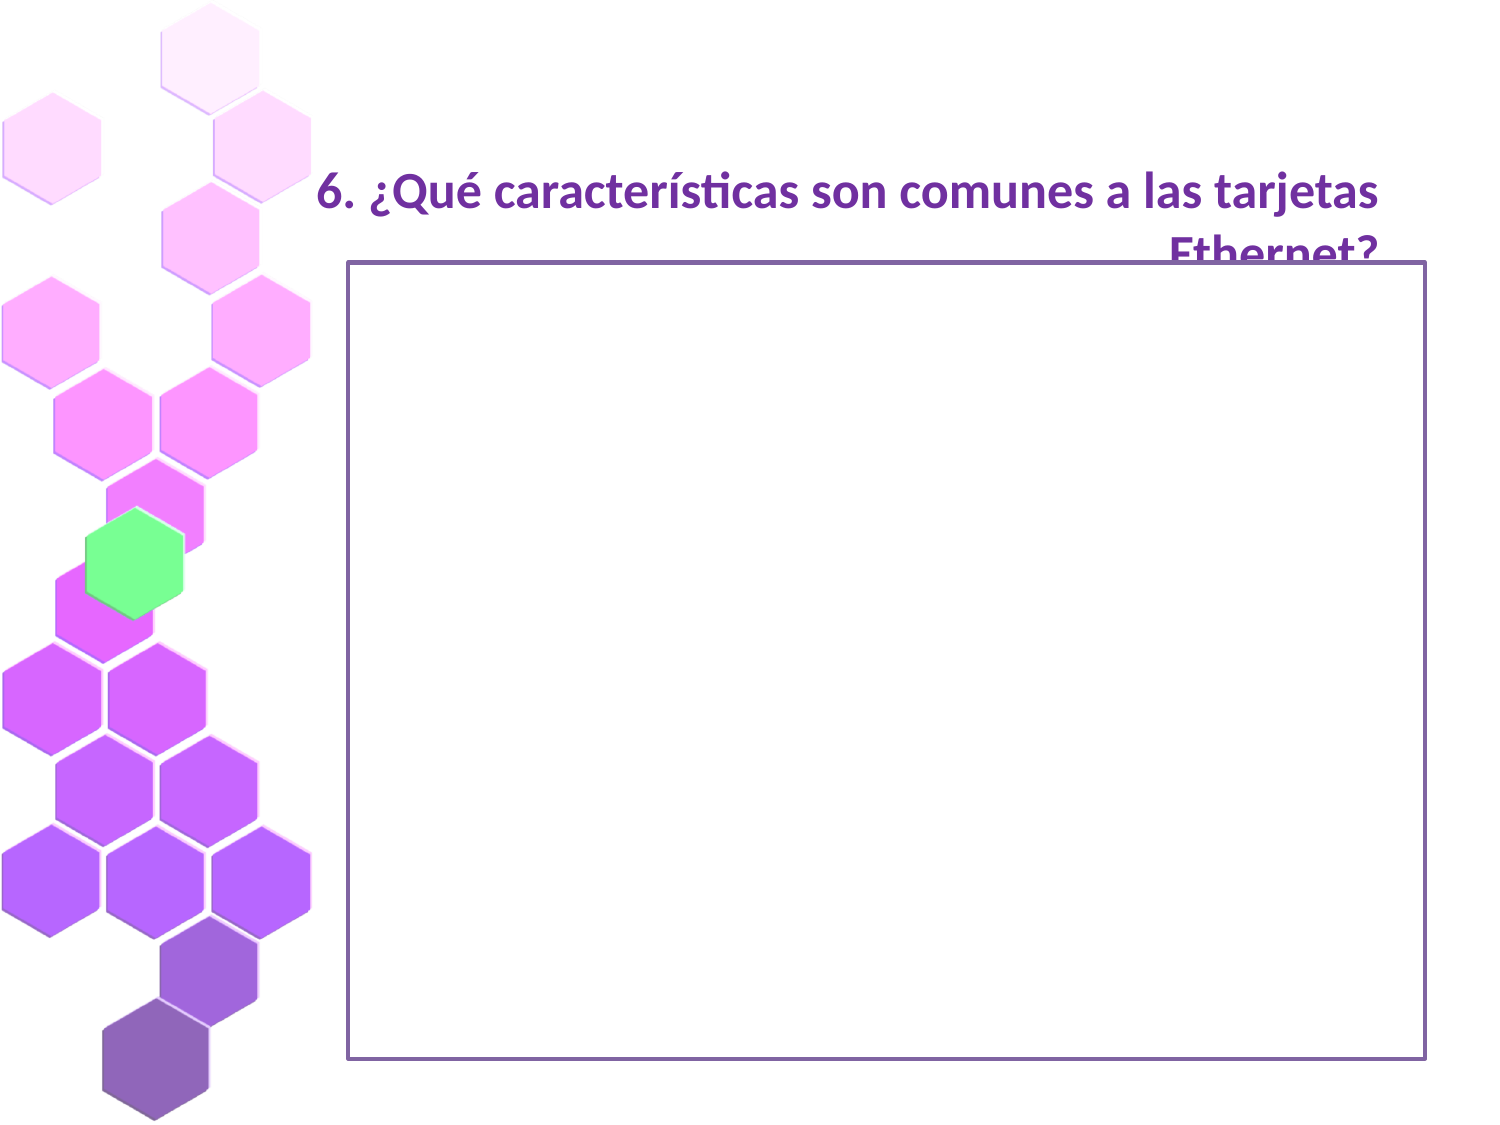

# 6. ¿Qué características son comunes a las tarjetas Ethernet?